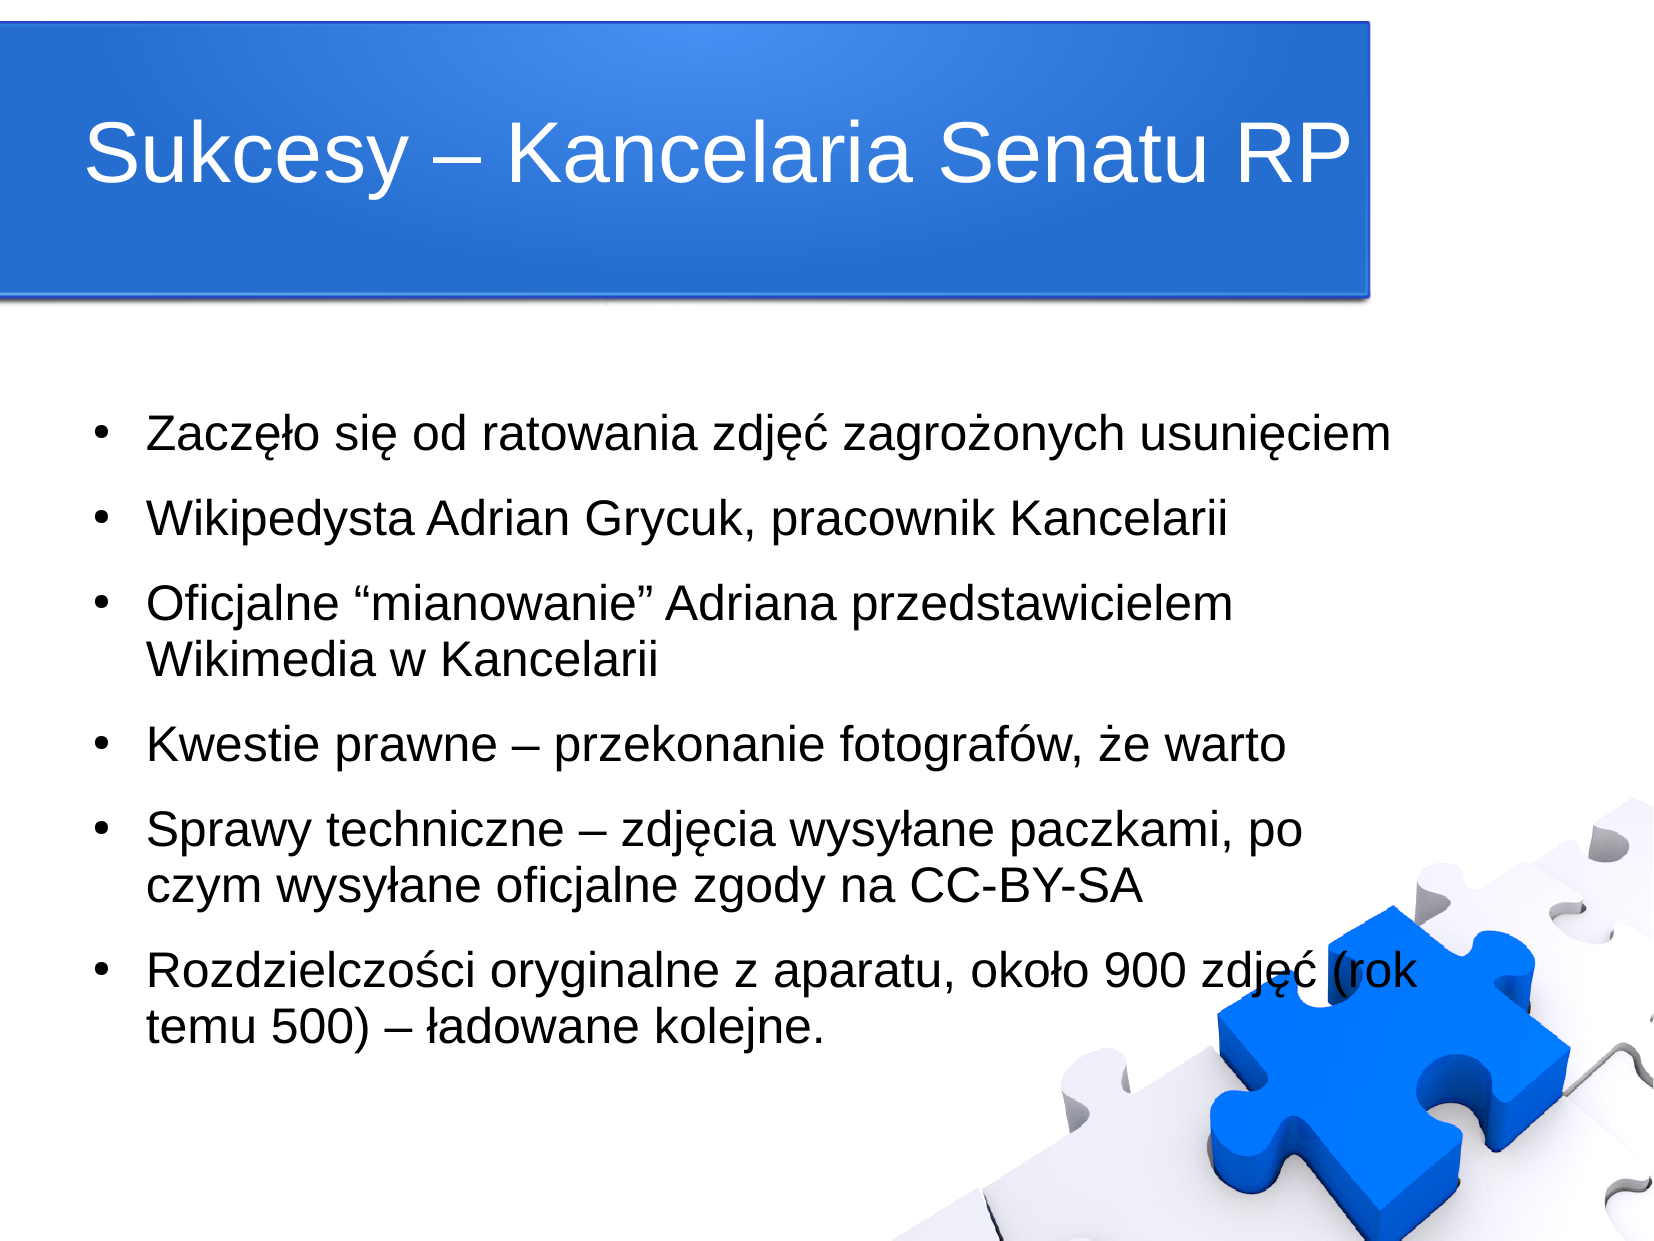

# Sukcesy – Kancelaria Senatu RP
Zaczęło się od ratowania zdjęć zagrożonych usunięciem
Wikipedysta Adrian Grycuk, pracownik Kancelarii
Oficjalne “mianowanie” Adriana przedstawicielem Wikimedia w Kancelarii
Kwestie prawne – przekonanie fotografów, że warto
Sprawy techniczne – zdjęcia wysyłane paczkami, po czym wysyłane oficjalne zgody na CC-BY-SA
Rozdzielczości oryginalne z aparatu, około 900 zdjęć (rok temu 500) – ładowane kolejne.